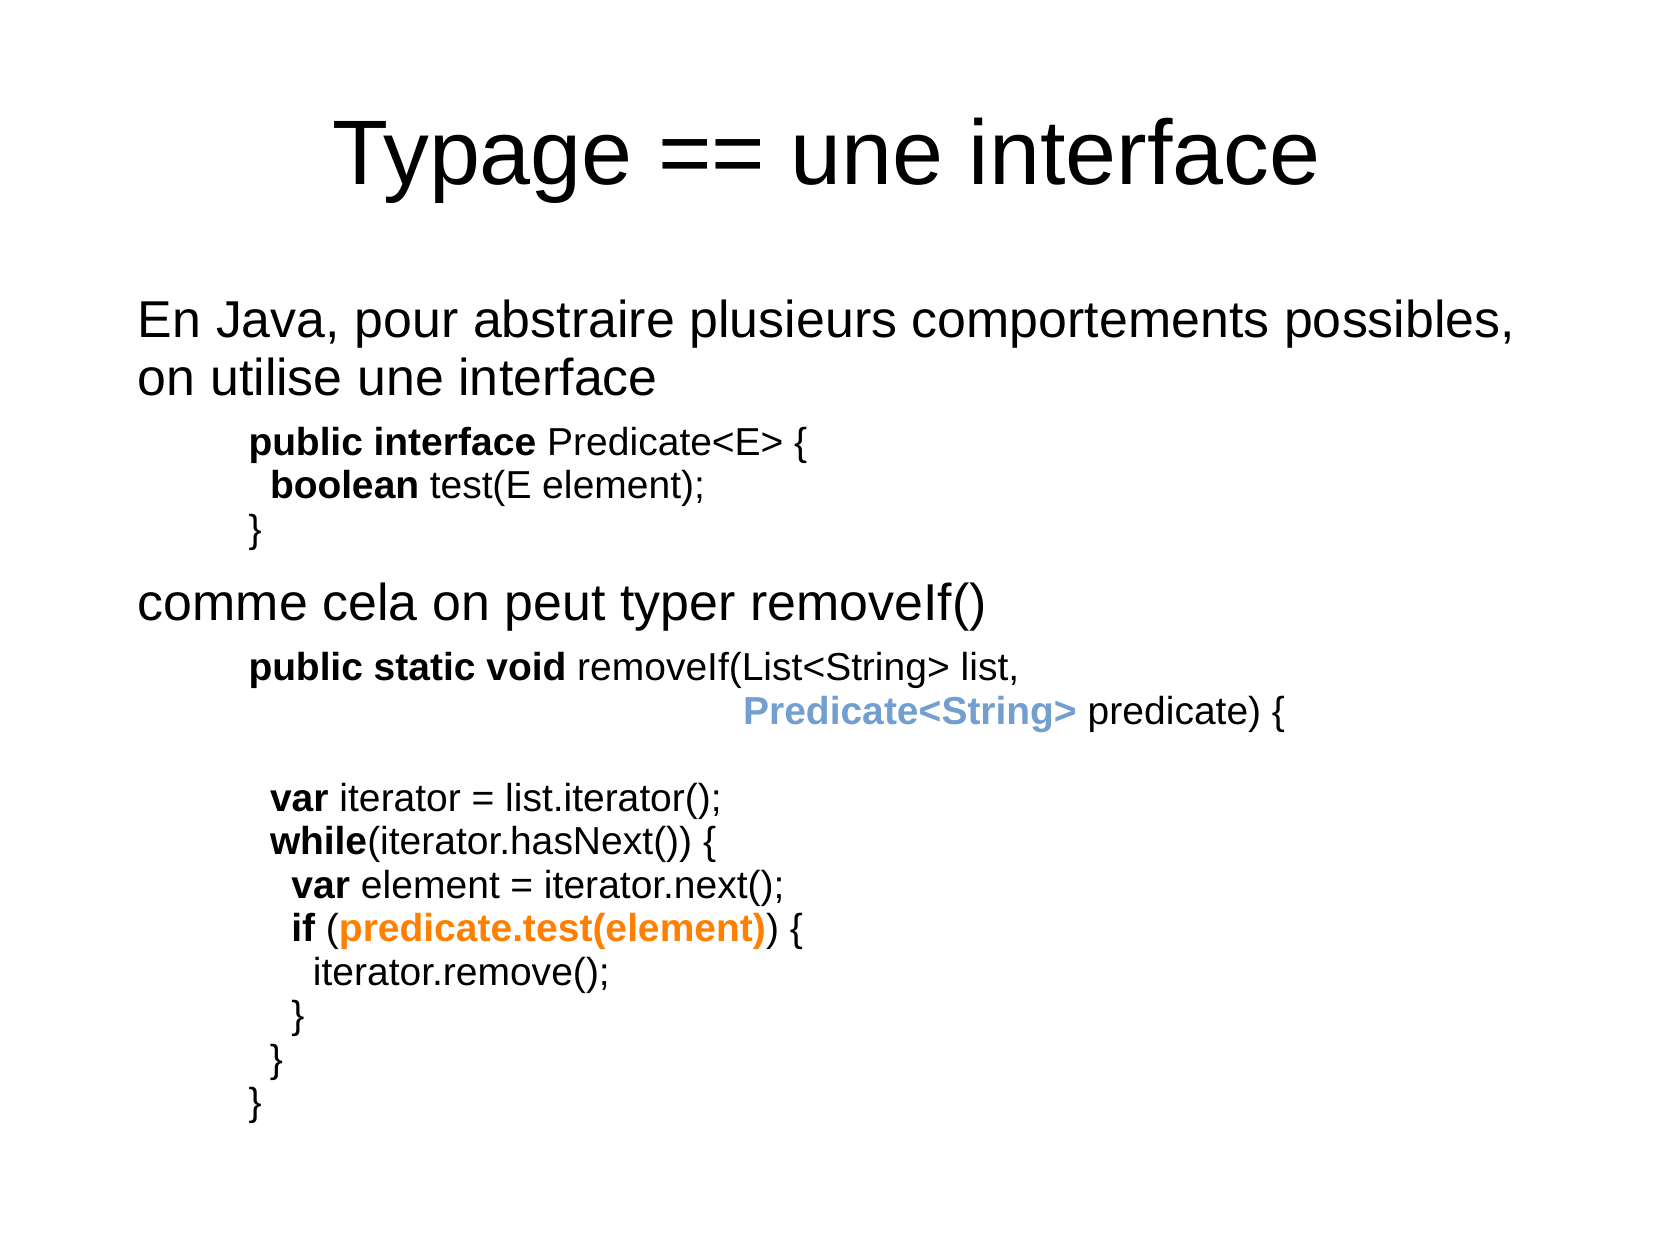

# Typage == une interface
En Java, pour abstraire plusieurs comportements possibles, on utilise une interface
public interface Predicate<E> {
 boolean test(E element);
}
comme cela on peut typer removeIf()
public static void removeIf(List<String> list,
 Predicate<String> predicate) {
 var iterator = list.iterator();
 while(iterator.hasNext()) {
 var element = iterator.next();
 if (predicate.test(element)) {
 iterator.remove();
 }
 }
}